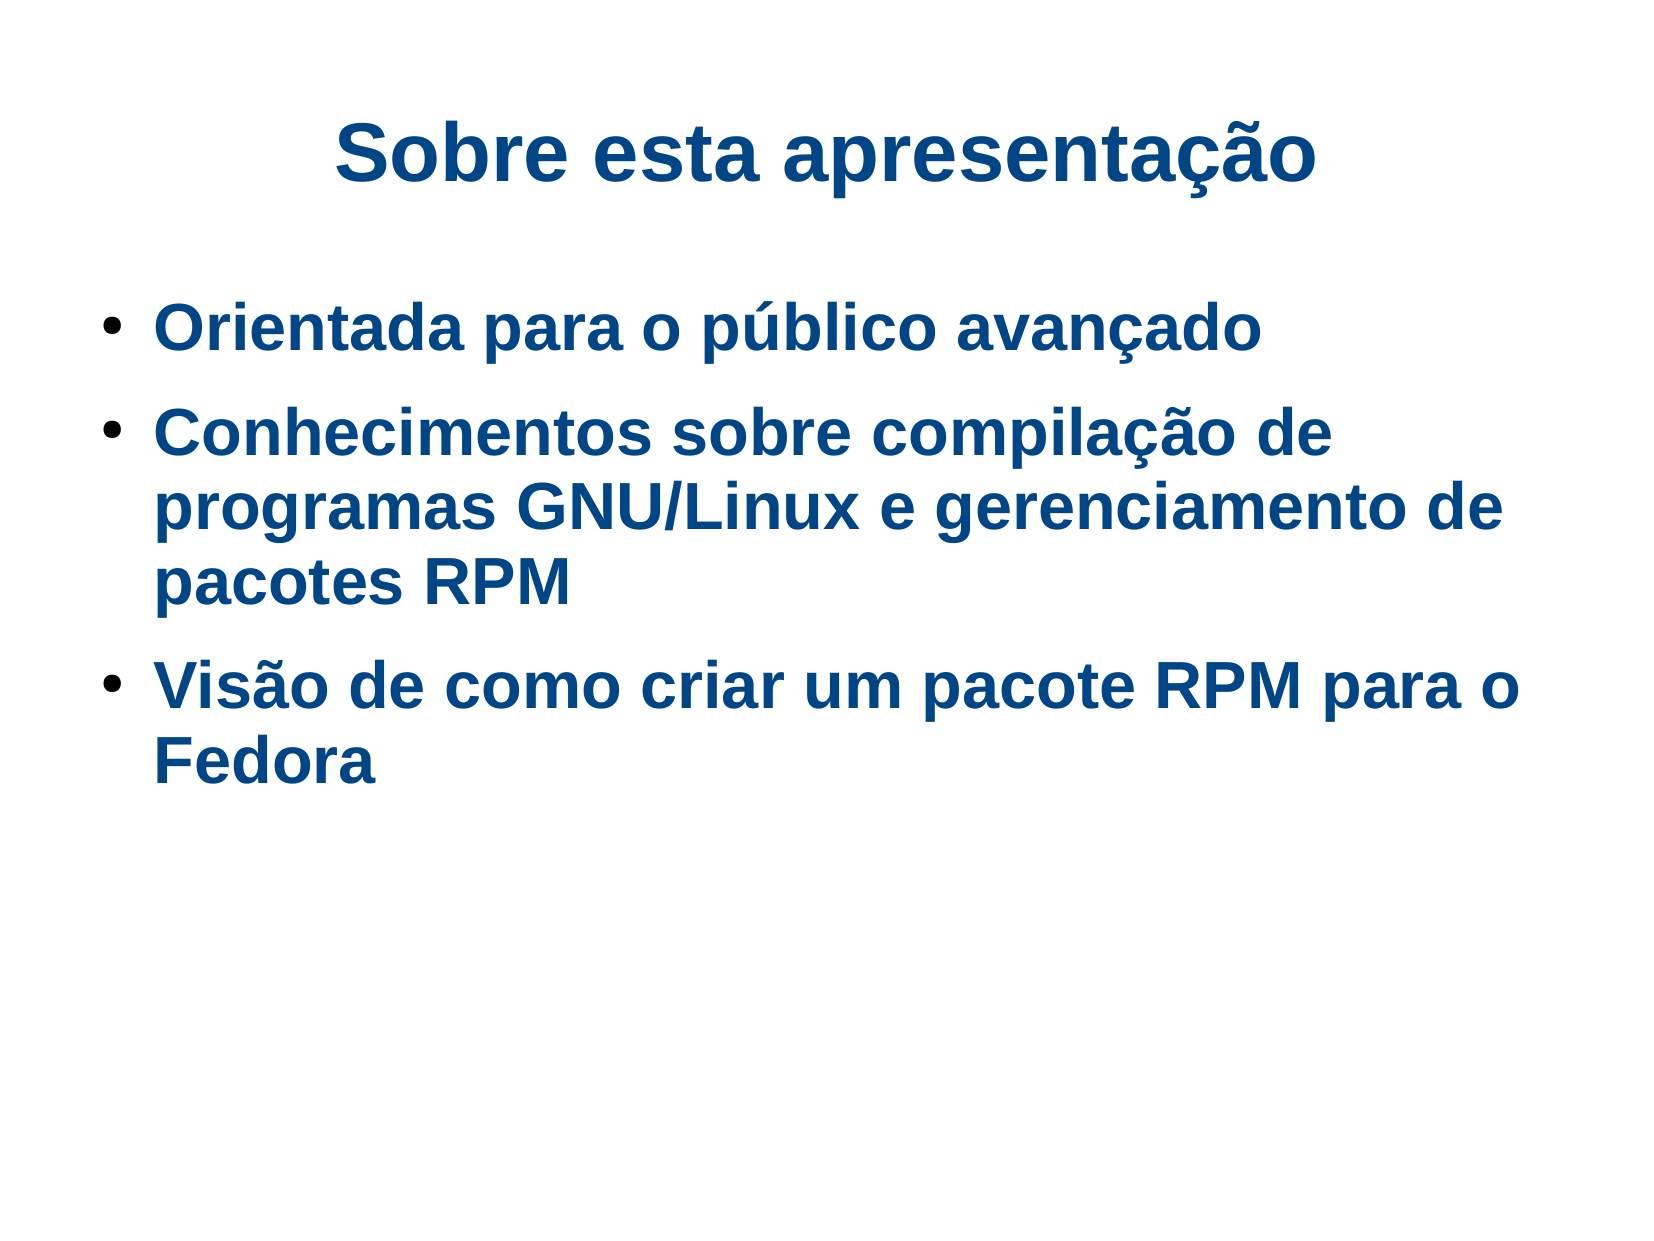

# Sobre esta apresentação
Orientada para o público avançado
Conhecimentos sobre compilação de programas GNU/Linux e gerenciamento de pacotes RPM
Visão de como criar um pacote RPM para o Fedora